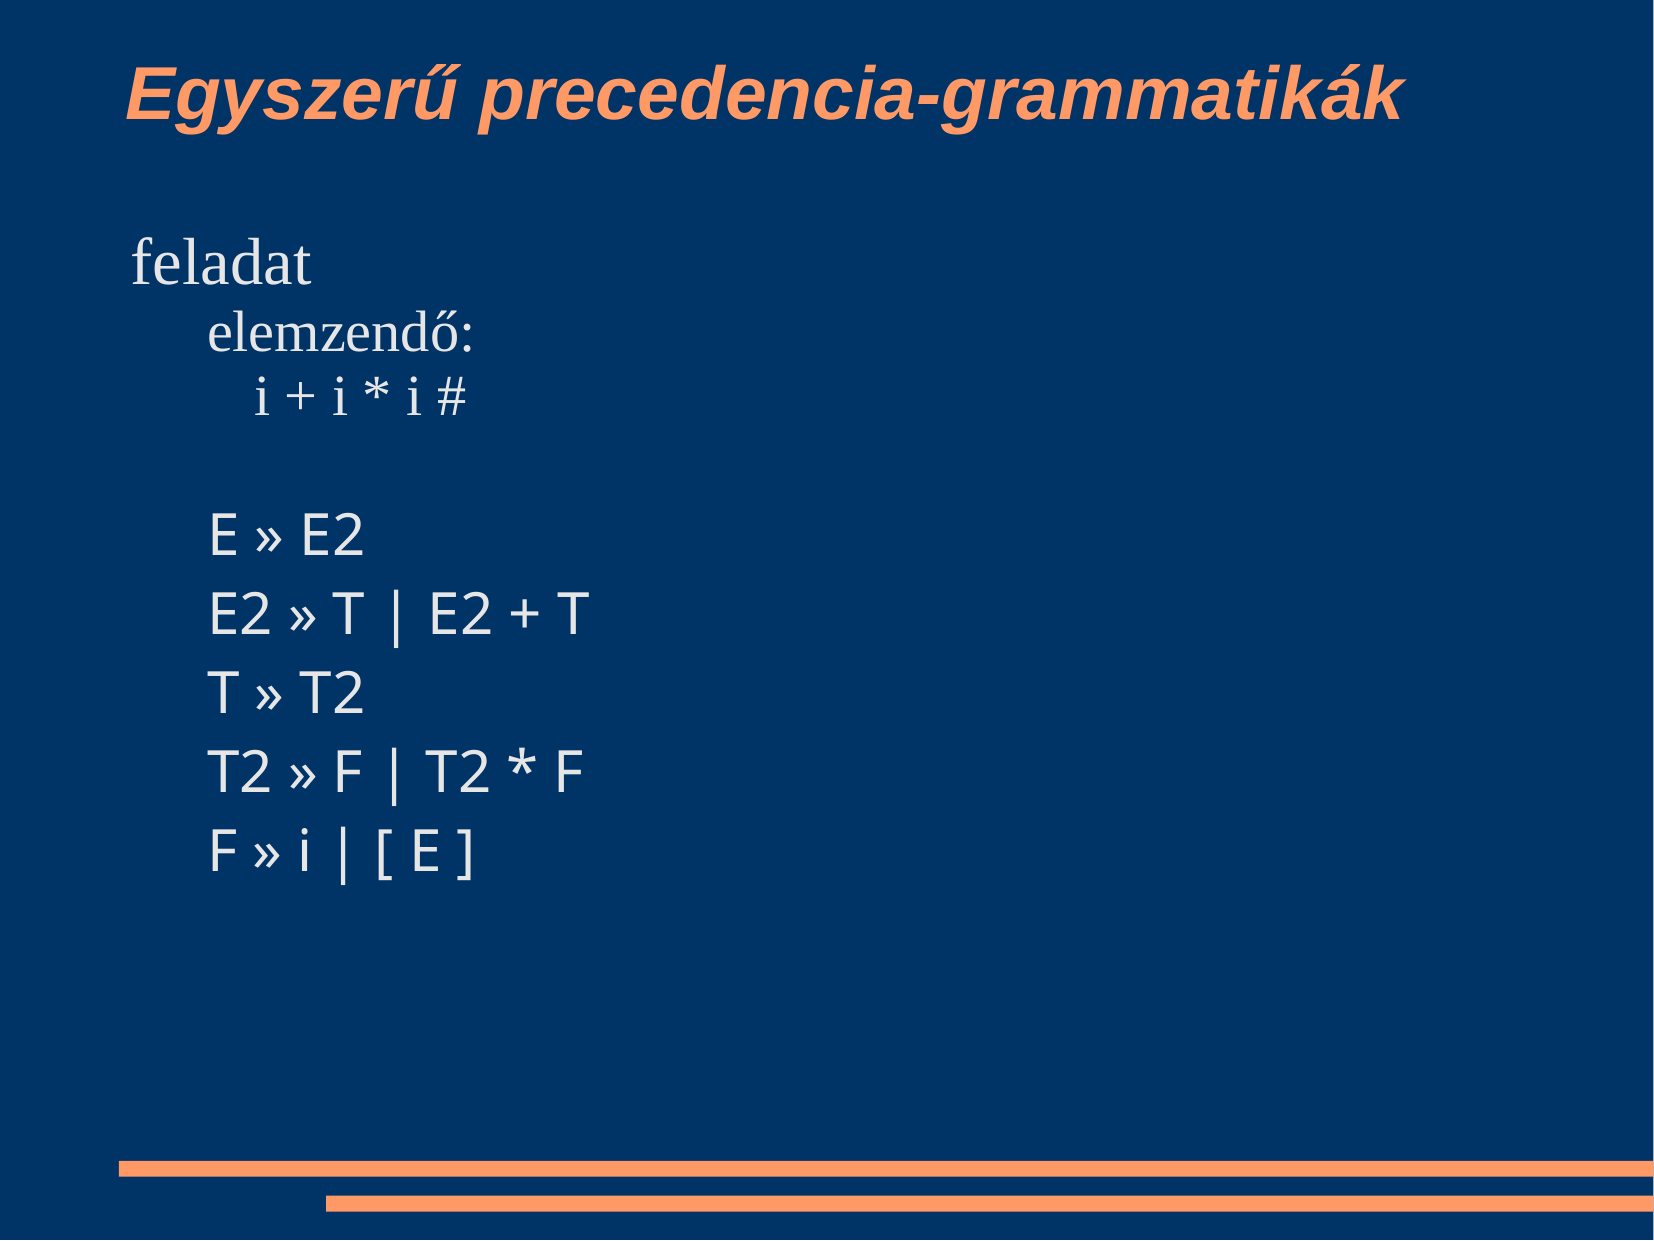

# Egyszerű precedencia-grammatikák
feladat
elemzendő:
i + i * i #
E » E2
E2 » T | E2 + T
T » T2
T2 » F | T2 * F
F » i | [ E ]